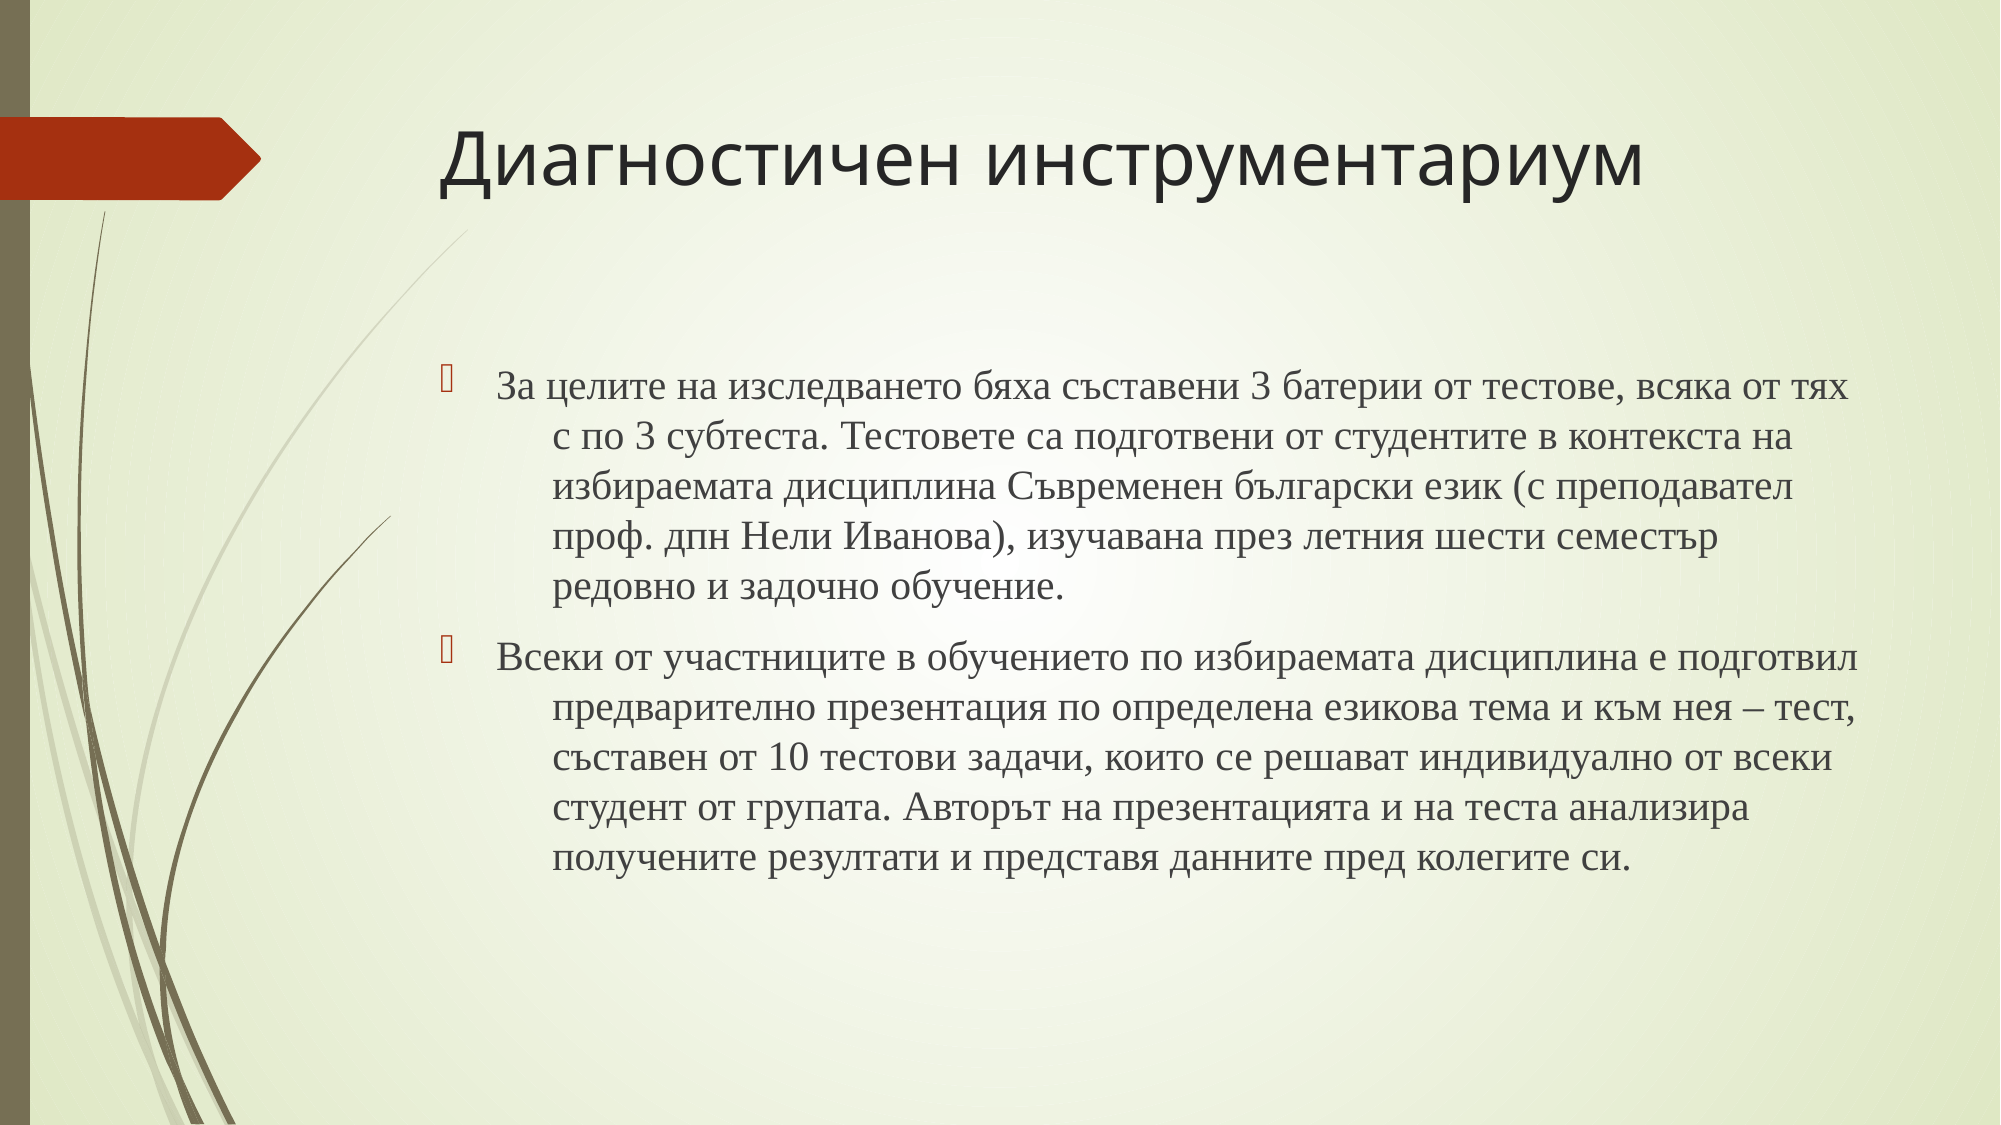

# Диагностичен инструментариум
За целите на изследването бяха съставени 3 батерии от тестове, всяка от тях с по 3 субтеста. Тестовете са подготвени от студентите в контекста на избираемата дисциплина Съвременен български език (с преподавател проф. дпн Нели Иванова), изучавана през летния шести семестър редовно и задочно обучение.
Всеки от участниците в обучението по избираемата дисциплина е подготвил предварително презентация по определена езикова тема и към нея – тест, съставен от 10 тестови задачи, които се решават индивидуално от всеки студент от групата. Авторът на презентацията и на теста анализира получените резултати и представя данните пред колегите си.